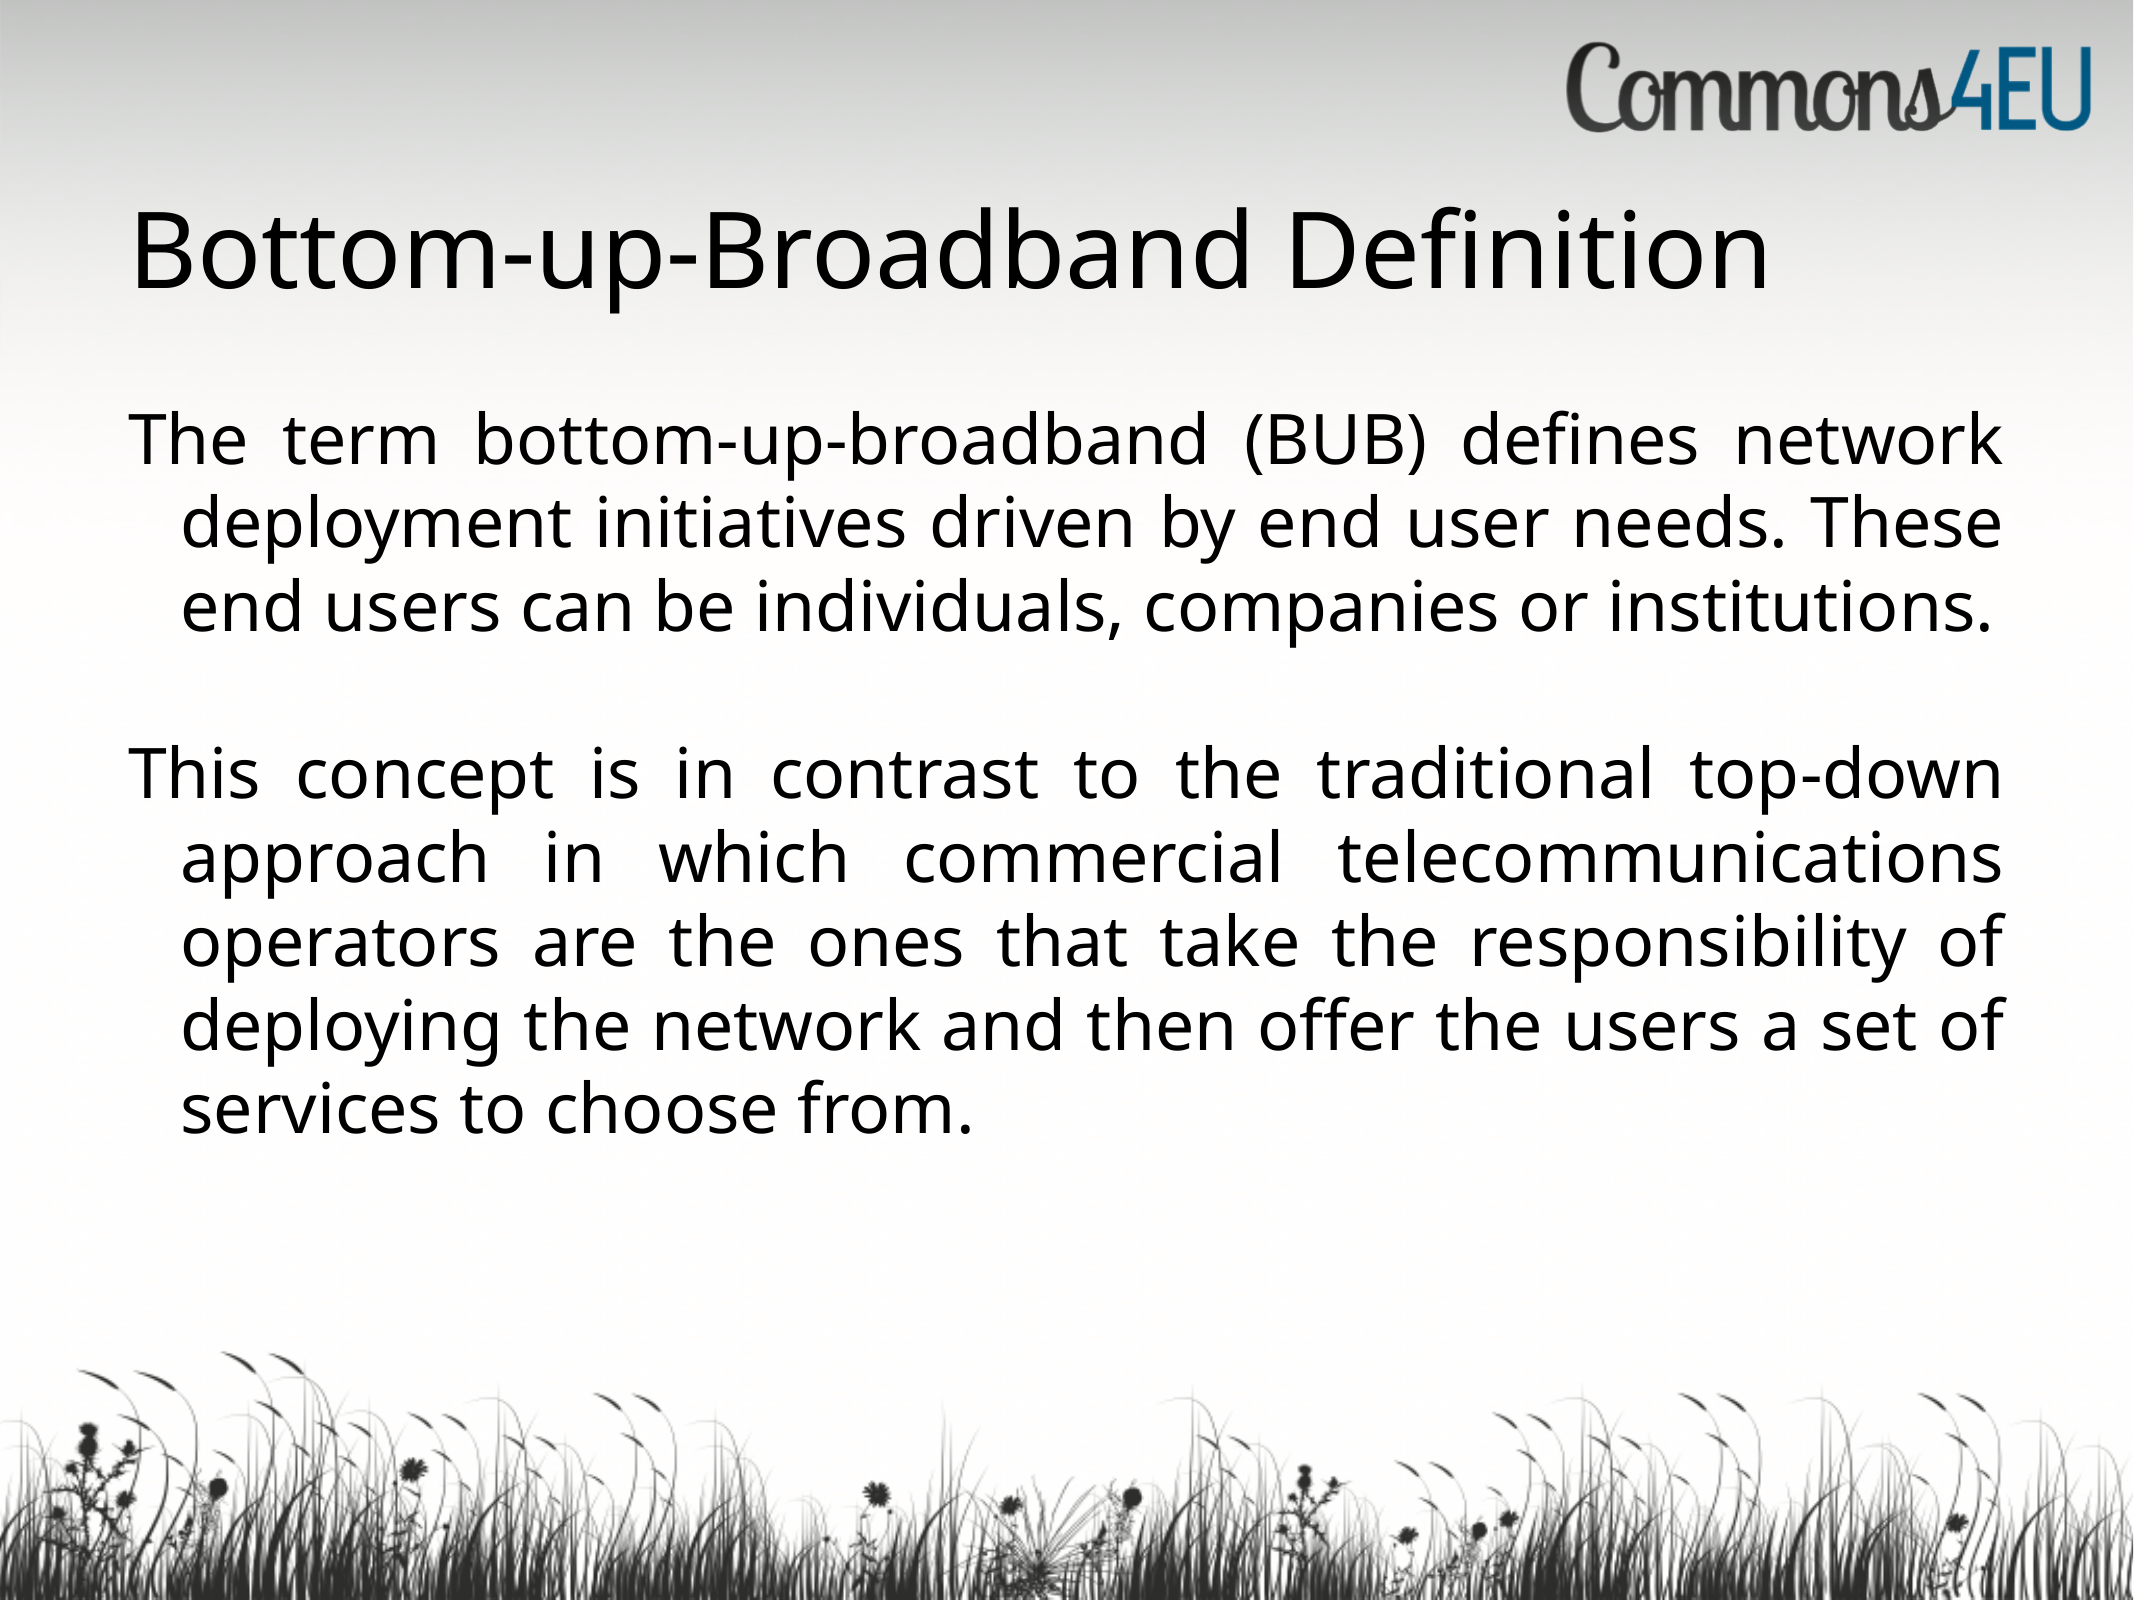

# Bottom-up-Broadband Definition
The term bottom-up-broadband (BUB) defines network deployment initiatives driven by end user needs. These end users can be individuals, companies or institutions.
This concept is in contrast to the traditional top-down approach in which commercial telecommunications operators are the ones that take the responsibility of deploying the network and then offer the users a set of services to choose from.